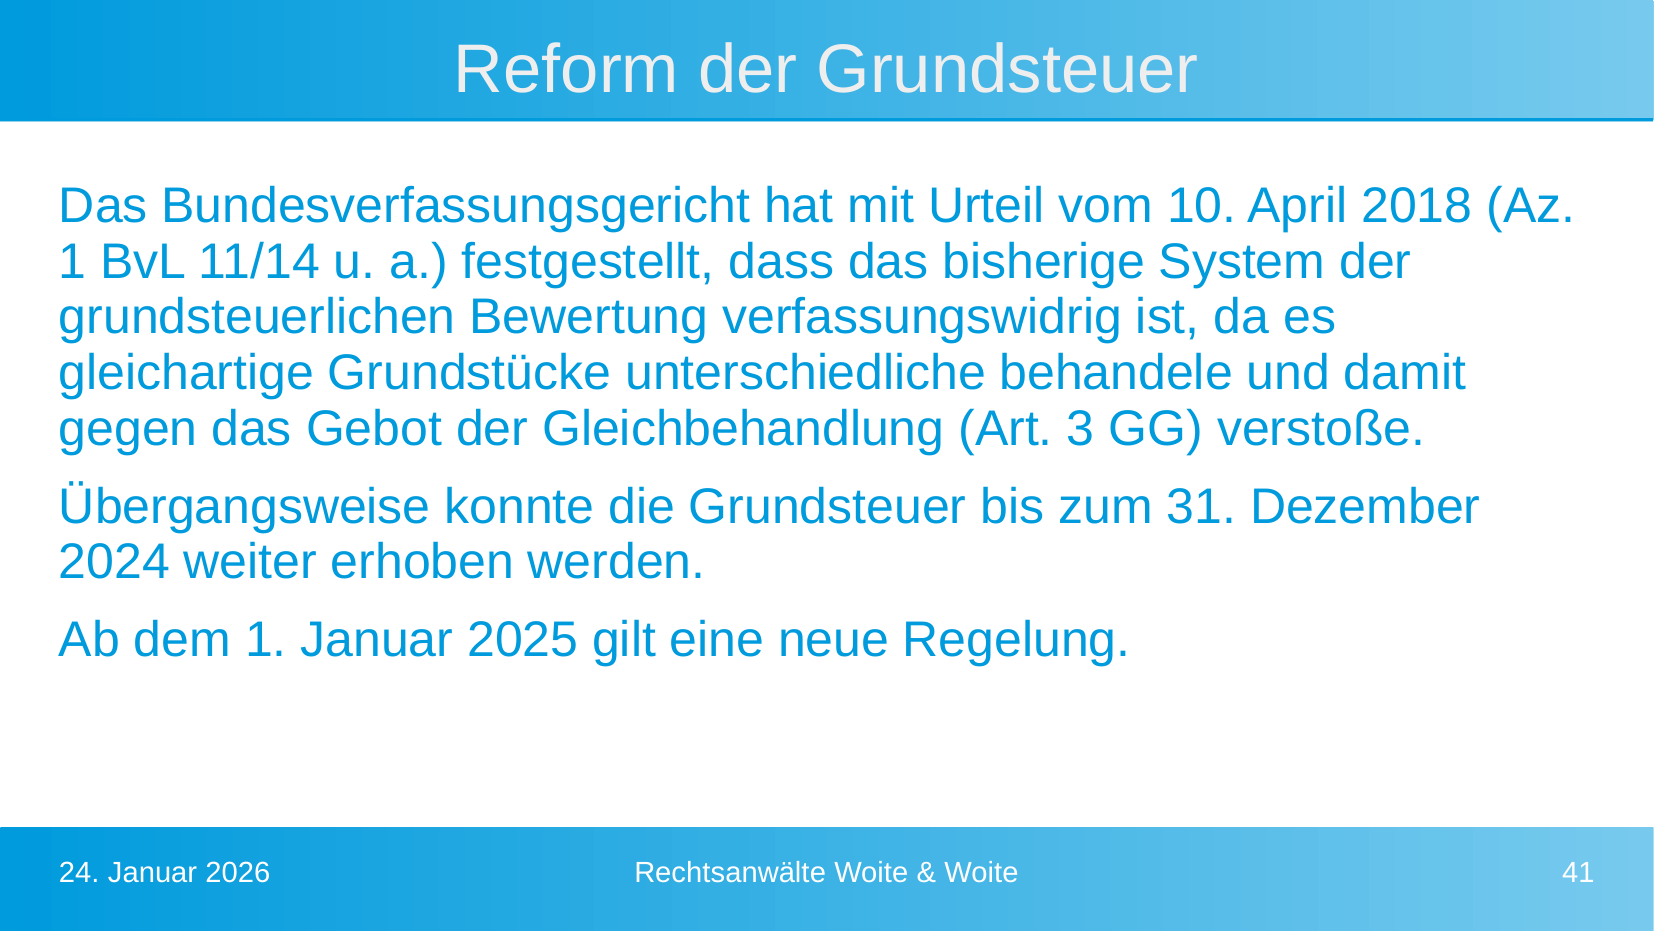

# Reform der Grundsteuer
Das Bundesverfassungsgericht hat mit Urteil vom 10. April 2018 (Az. 1 BvL 11/14 u. a.) festgestellt, dass das bisherige System der grundsteuerlichen Bewertung verfassungswidrig ist, da es gleichartige Grundstücke unterschiedliche behandele und damit gegen das Gebot der Gleichbehandlung (Art. 3 GG) verstoße.
Übergangsweise konnte die Grundsteuer bis zum 31. Dezember 2024 weiter erhoben werden.
Ab dem 1. Januar 2025 gilt eine neue Regelung.
41